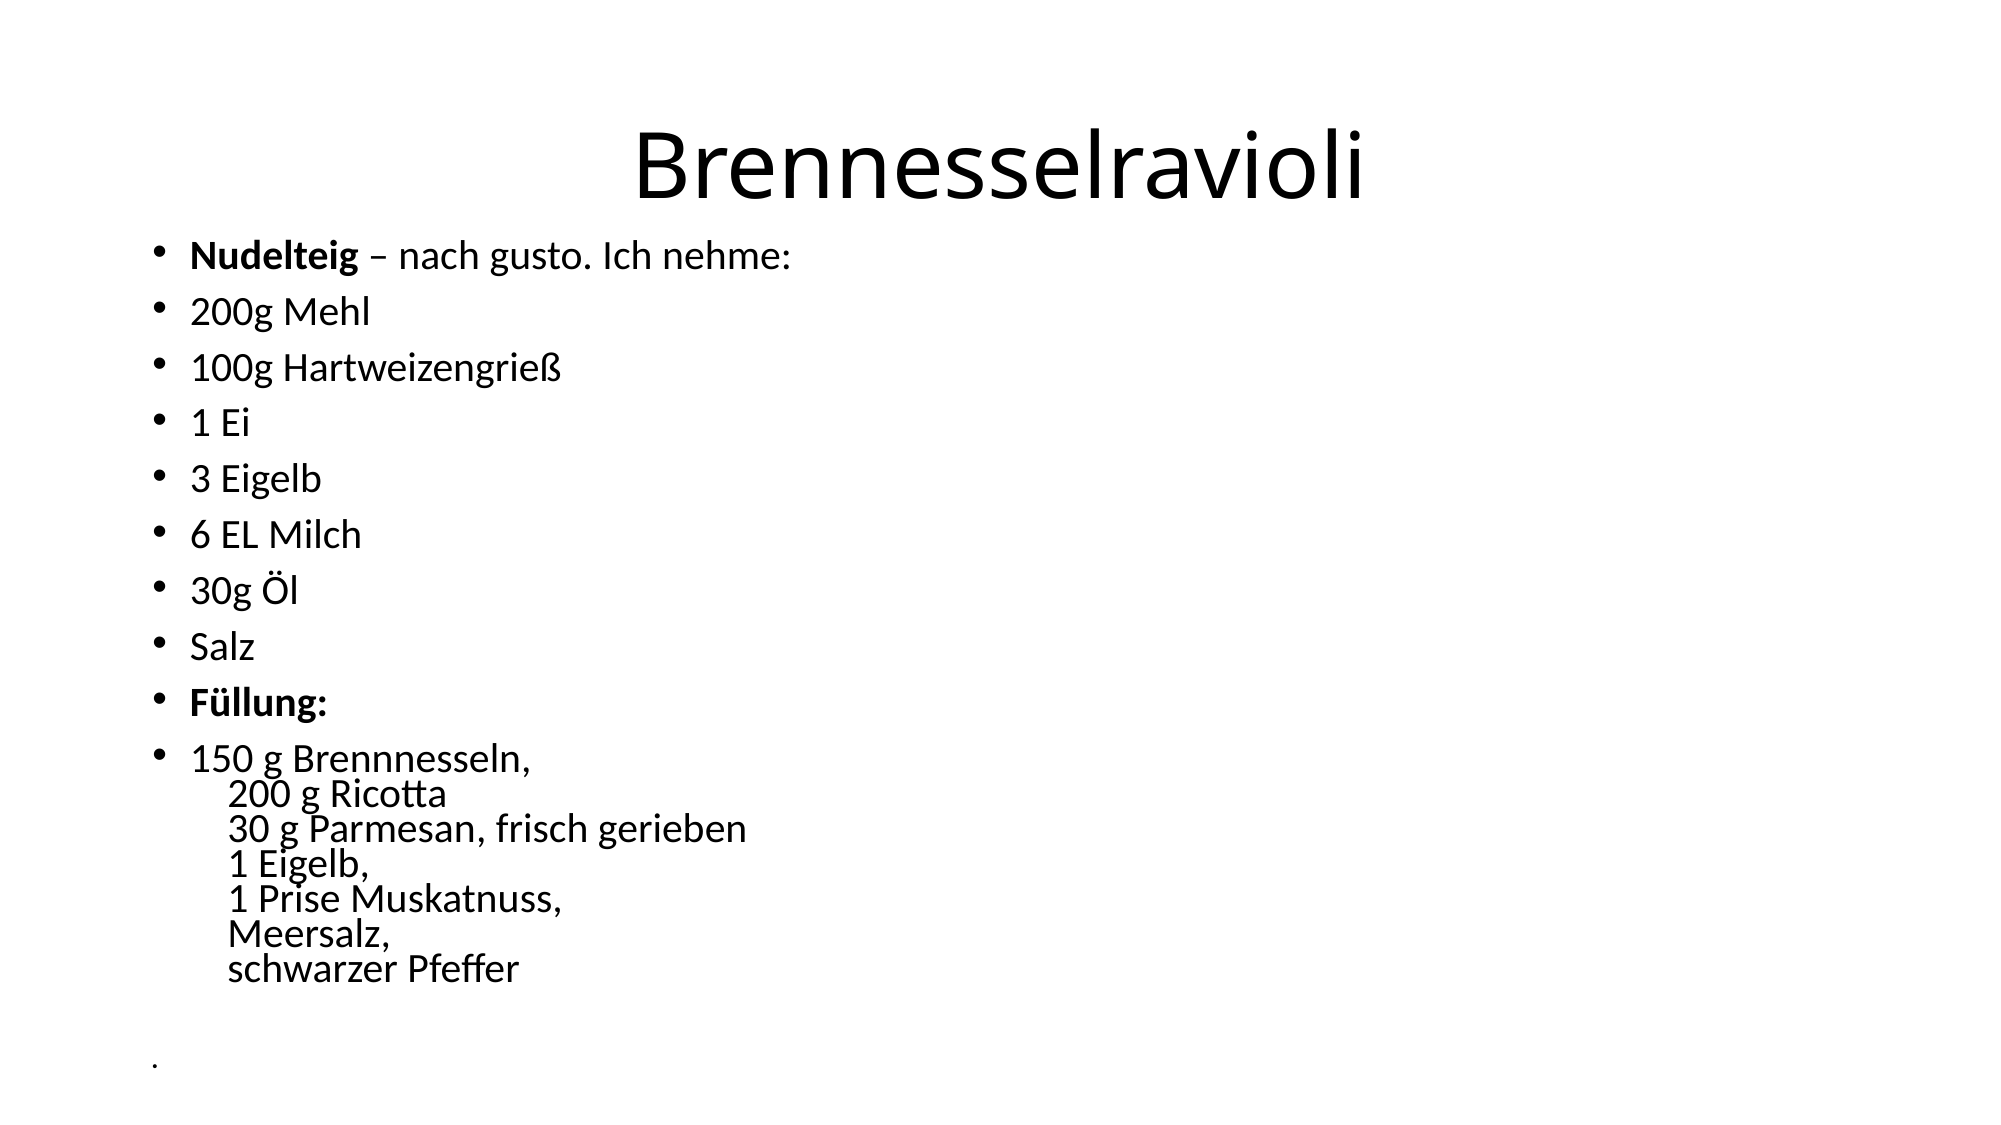

# Brennesselravioli
Nudelteig – nach gusto. Ich nehme:
200g Mehl
100g Hartweizengrieß
1 Ei
3 Eigelb
6 EL Milch
30g Öl
Salz
Füllung:
150 g Brennnesseln,
200 g Ricotta
30 g Parmesan, frisch gerieben
1 Eigelb,
1 Prise Muskatnuss,
Meersalz,
schwarzer Pfeffer